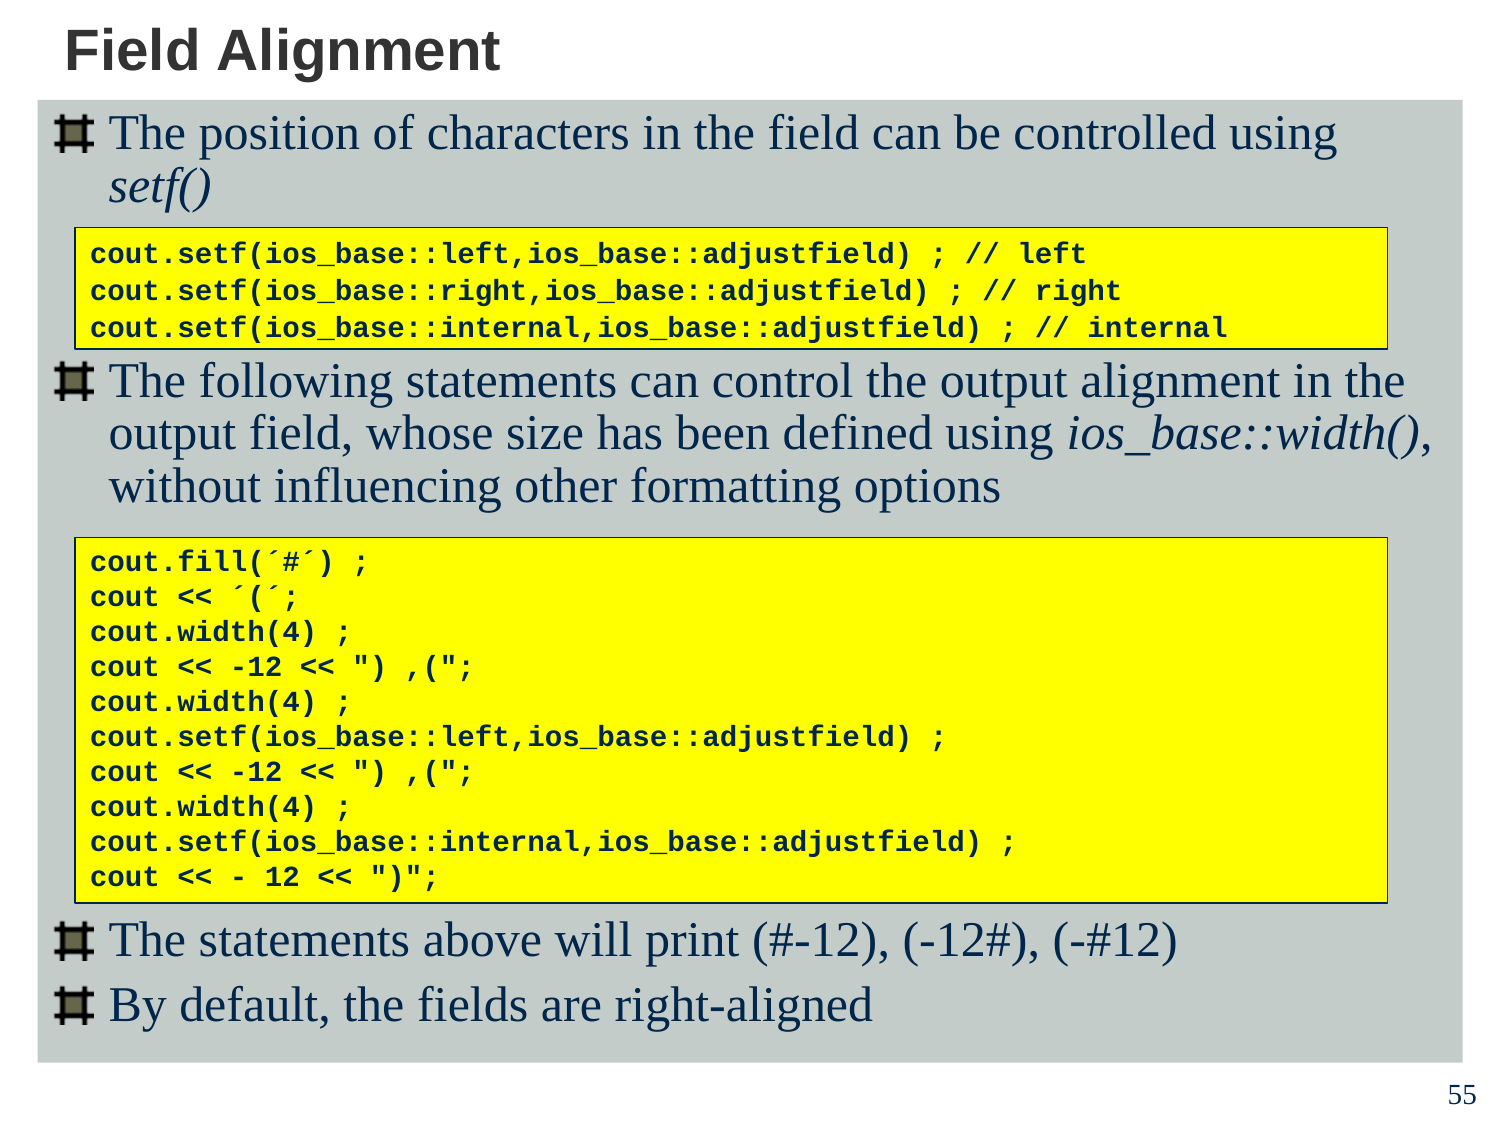

# Field Alignment
The position of characters in the field can be controlled using setf()
The following statements can control the output alignment in the output field, whose size has been defined using ios_base::width(), without influencing other formatting options
The statements above will print (#-12), (-12#), (-#12)
By default, the fields are right-aligned
cout.setf(ios_base::left,ios_base::adjustfield) ; // left
cout.setf(ios_base::right,ios_base::adjustfield) ; // right
cout.setf(ios_base::internal,ios_base::adjustfield) ; // internal
cout.fill(´#´) ;
cout << ´(´;
cout.width(4) ;
cout << -12 << ") ,(";
cout.width(4) ;
cout.setf(ios_base::left,ios_base::adjustfield) ;
cout << -12 << ") ,(";
cout.width(4) ;
cout.setf(ios_base::internal,ios_base::adjustfield) ;
cout << - 12 << ")";